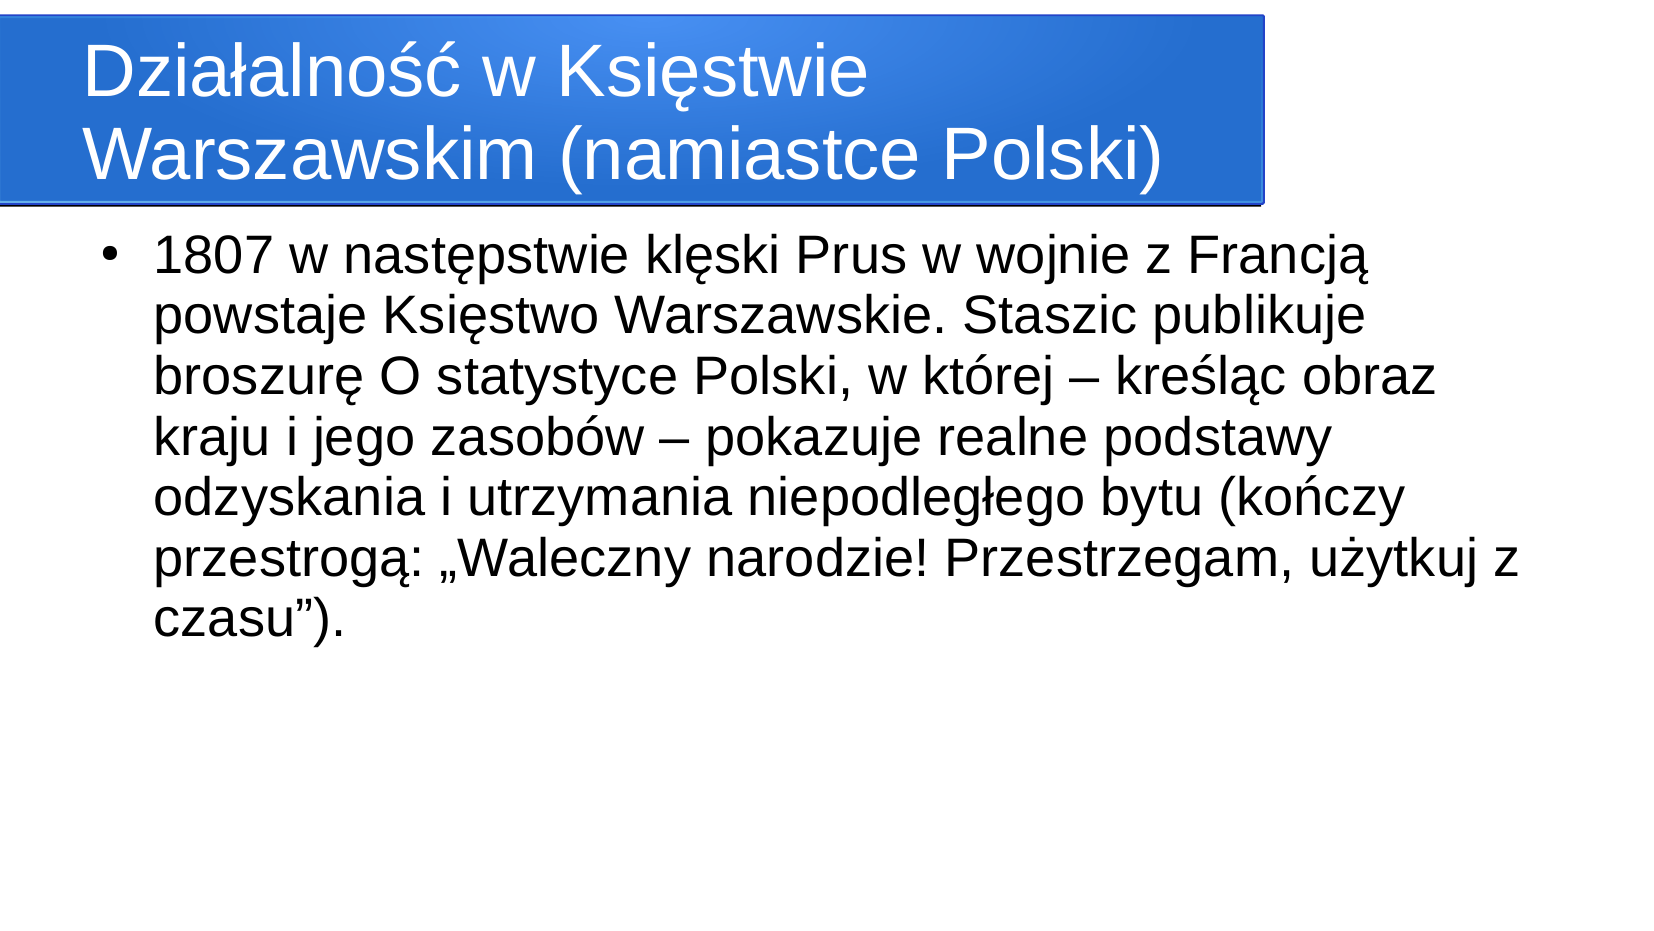

# Działalność w Księstwie Warszawskim (namiastce Polski)
1807 w następstwie klęski Prus w wojnie z Francją powstaje Księstwo Warszawskie. Staszic publikuje broszurę O statystyce Polski, w której – kreśląc obraz kraju i jego zasobów – pokazuje realne podstawy odzyskania i utrzymania niepodległego bytu (kończy przestrogą: „Waleczny narodzie! Przestrzegam, użytkuj z czasu”).